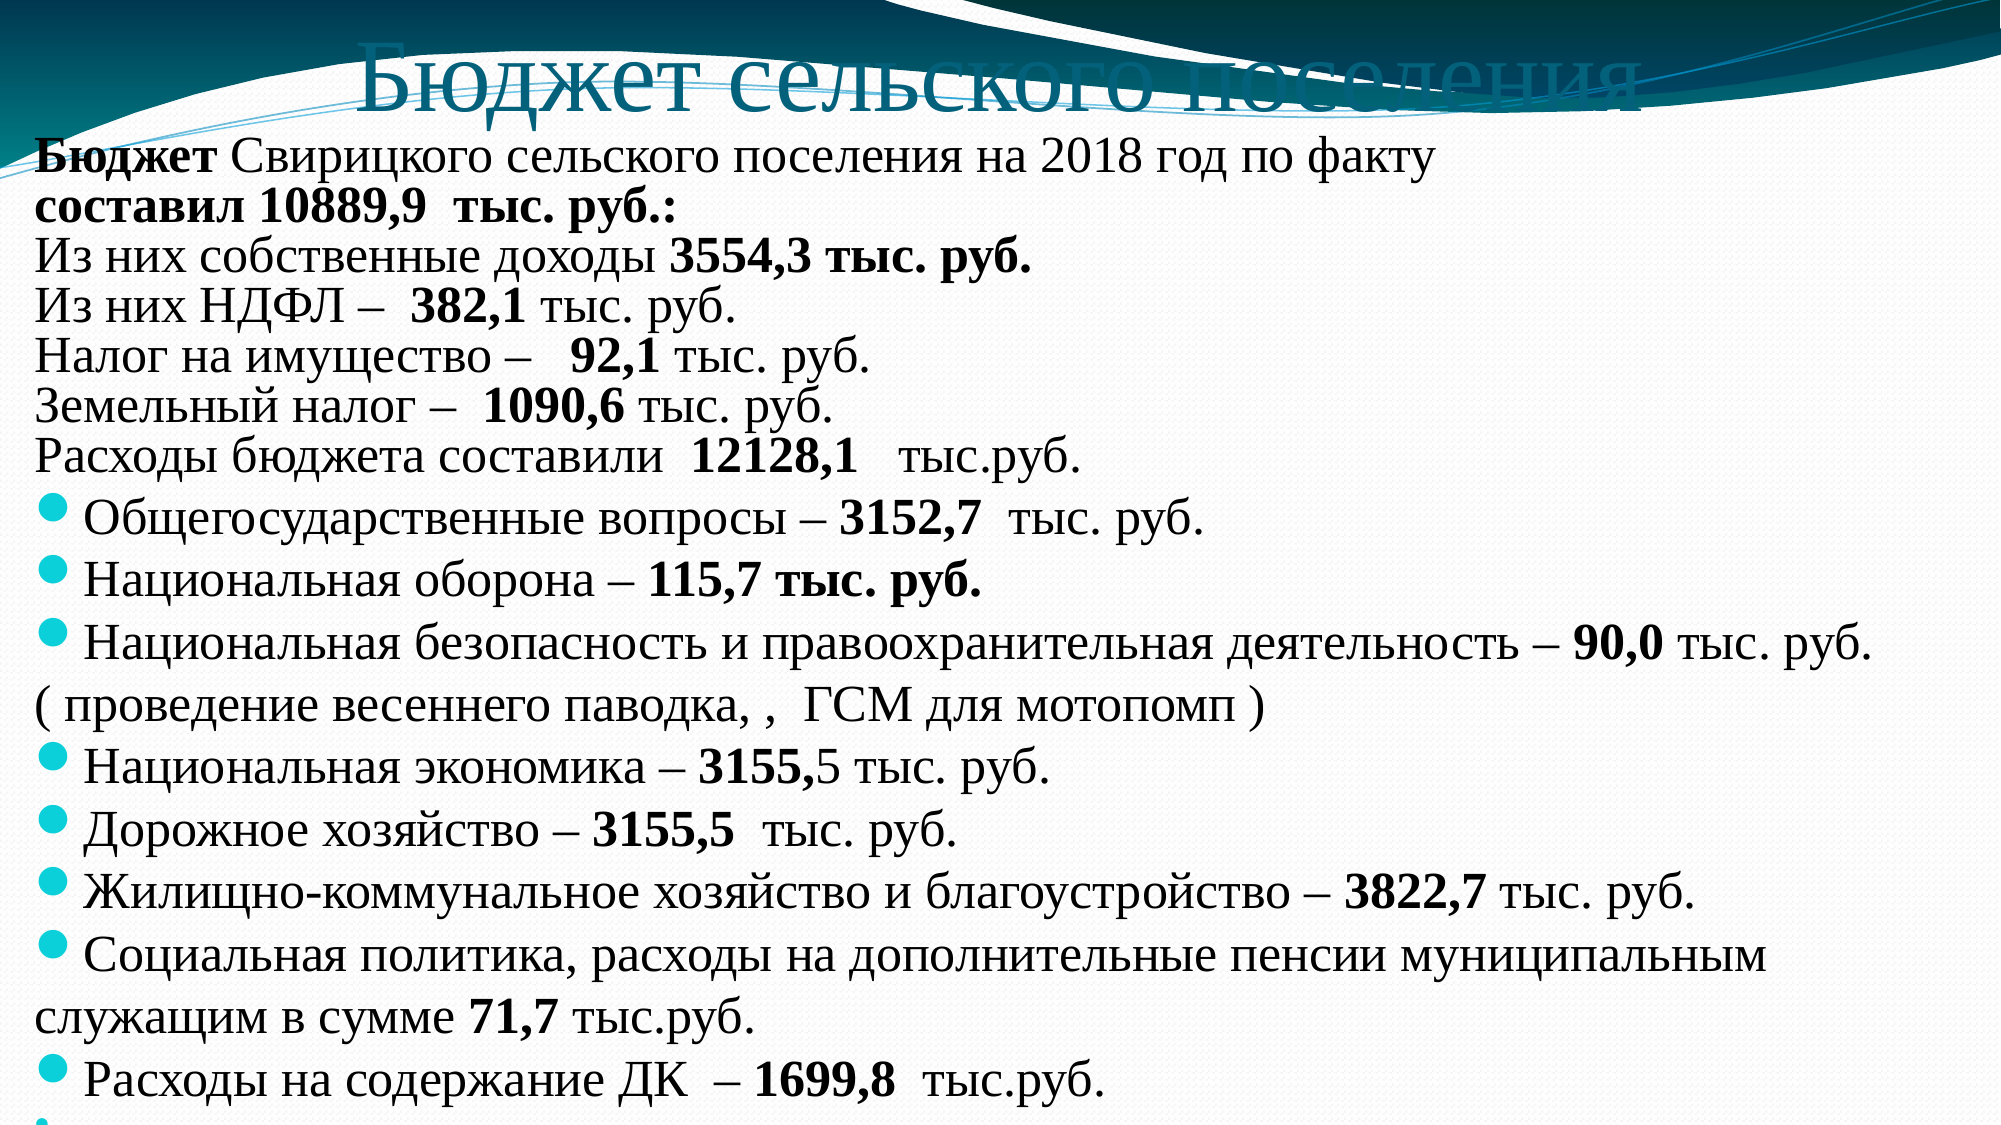

# Бюджет сельского поселения
Бюджет Свирицкого сельского поселения на 2018 год по факту
составил 10889,9 тыс. руб.:
Из них собственные доходы 3554,3 тыс. руб.
Из них НДФЛ – 382,1 тыс. руб.
Налог на имущество – 92,1 тыс. руб.
Земельный налог – 1090,6 тыс. руб.
Расходы бюджета составили 12128,1 тыс.руб.
Общегосударственные вопросы – 3152,7 тыс. руб.
Национальная оборона – 115,7 тыс. руб.
Национальная безопасность и правоохранительная деятельность – 90,0 тыс. руб.
( проведение весеннего паводка, , ГСМ для мотопомп )
Национальная экономика – 3155,5 тыс. руб.
Дорожное хозяйство – 3155,5 тыс. руб.
Жилищно-коммунальное хозяйство и благоустройство – 3822,7 тыс. руб.
Социальная политика, расходы на дополнительные пенсии муниципальным служащим в сумме 71,7 тыс.руб.
Расходы на содержание ДК – 1699,8 тыс.руб.